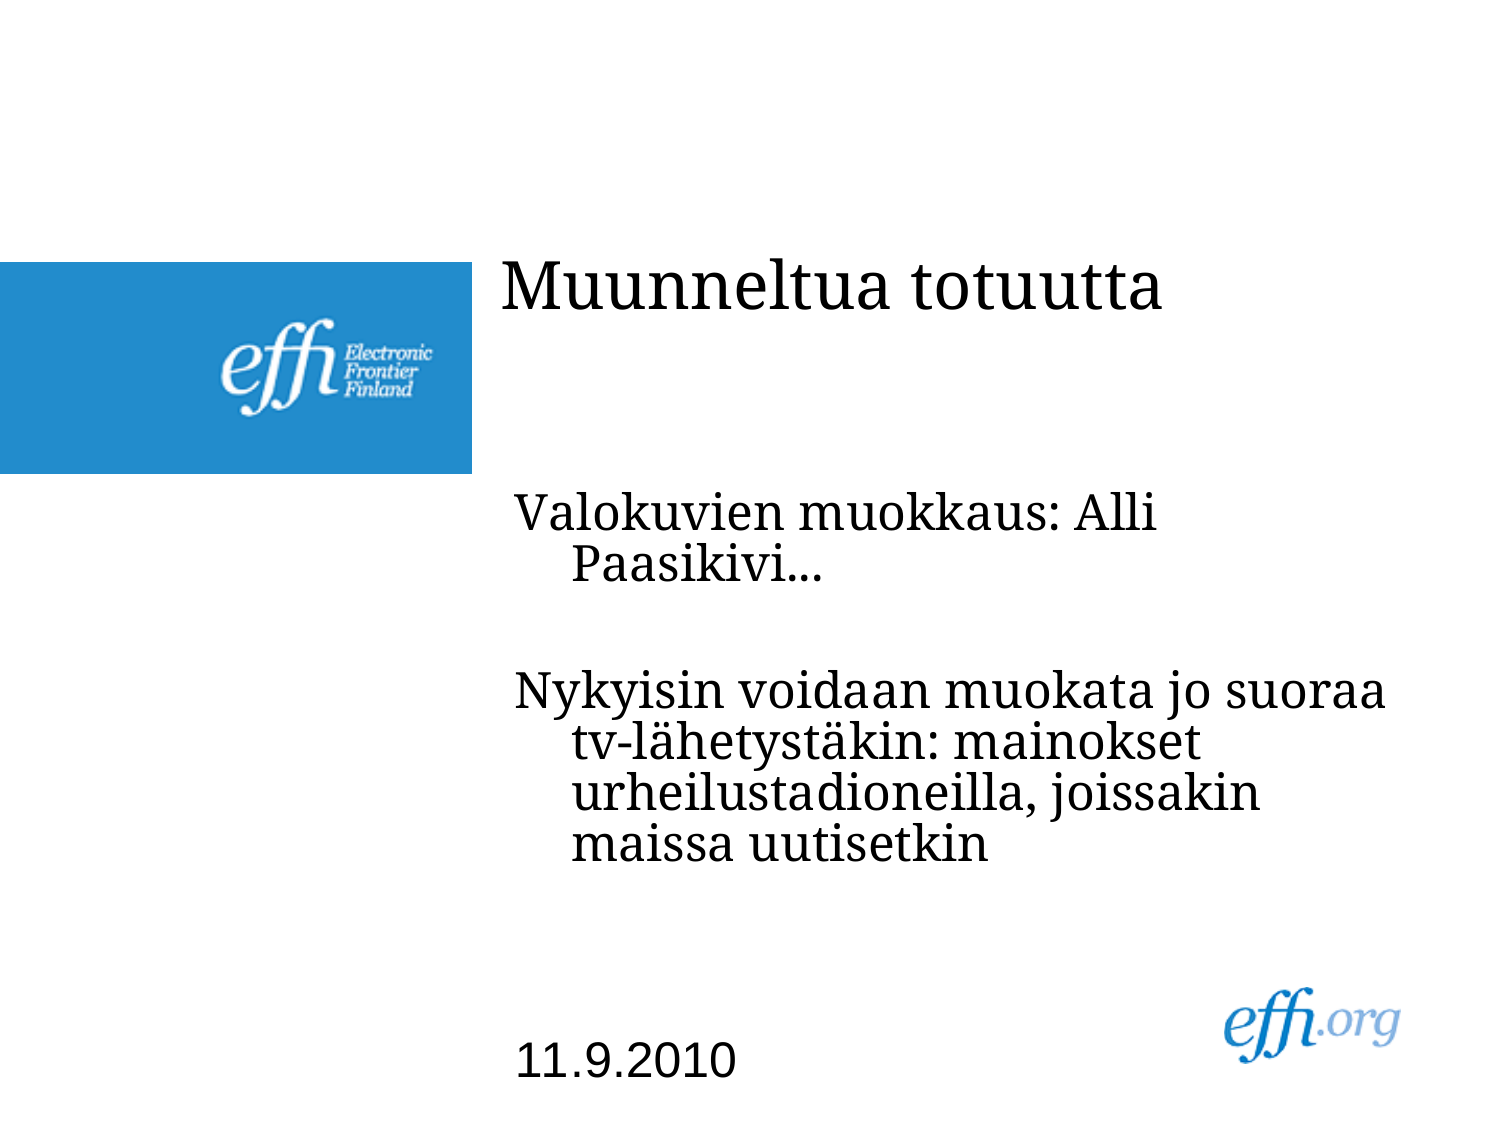

# Muunneltua totuutta
Valokuvien muokkaus: Alli Paasikivi...
Nykyisin voidaan muokata jo suoraa tv-lähetystäkin: mainokset urheilustadioneilla, joissakin maissa uutisetkin